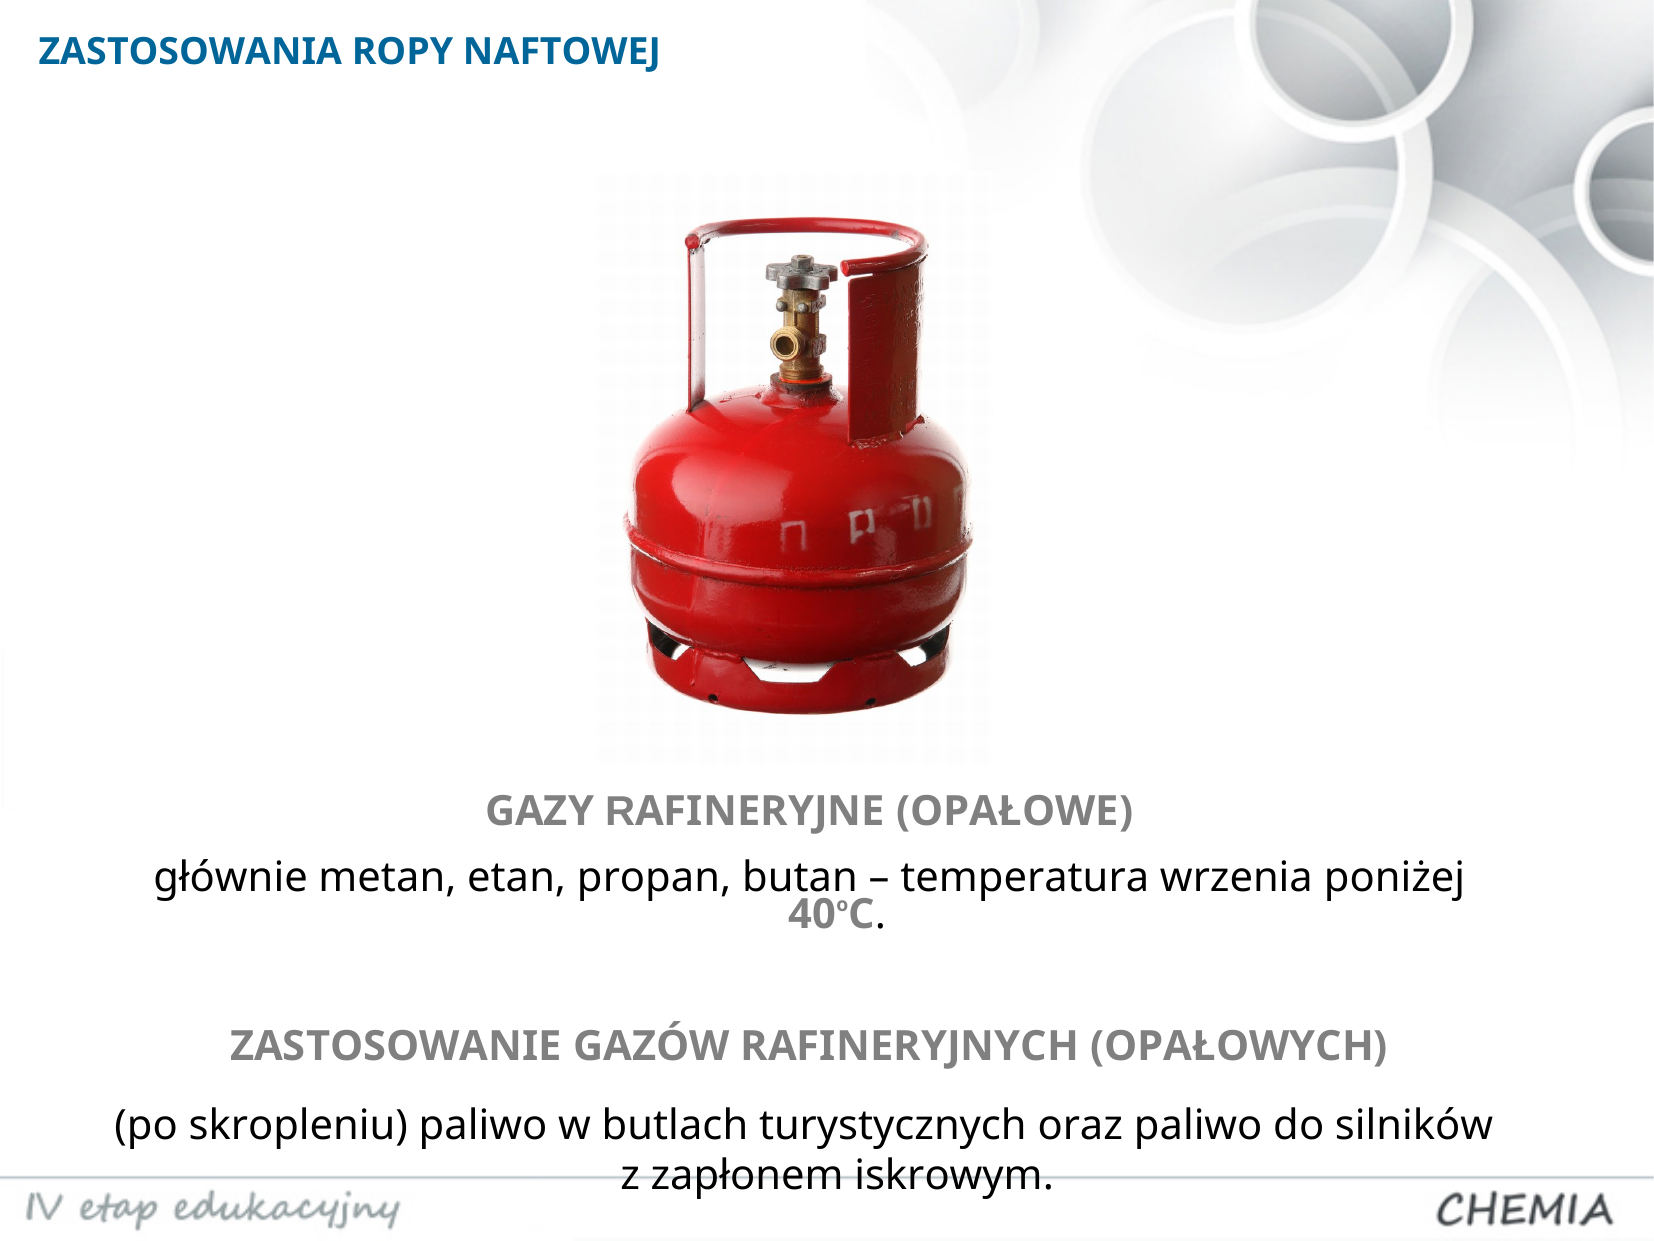

ZASTOSOWANIA ROPY NAFTOWEJ
# GAZY RAFINERYJNE (OPAŁOWE)
głównie metan, etan, propan, butan – temperatura wrzenia poniżej 40oC.
ZASTOSOWANIE GAZÓW RAFINERYJNYCH (OPAŁOWYCH)
(po skropleniu) paliwo w butlach turystycznych oraz paliwo do silników
z zapłonem iskrowym.